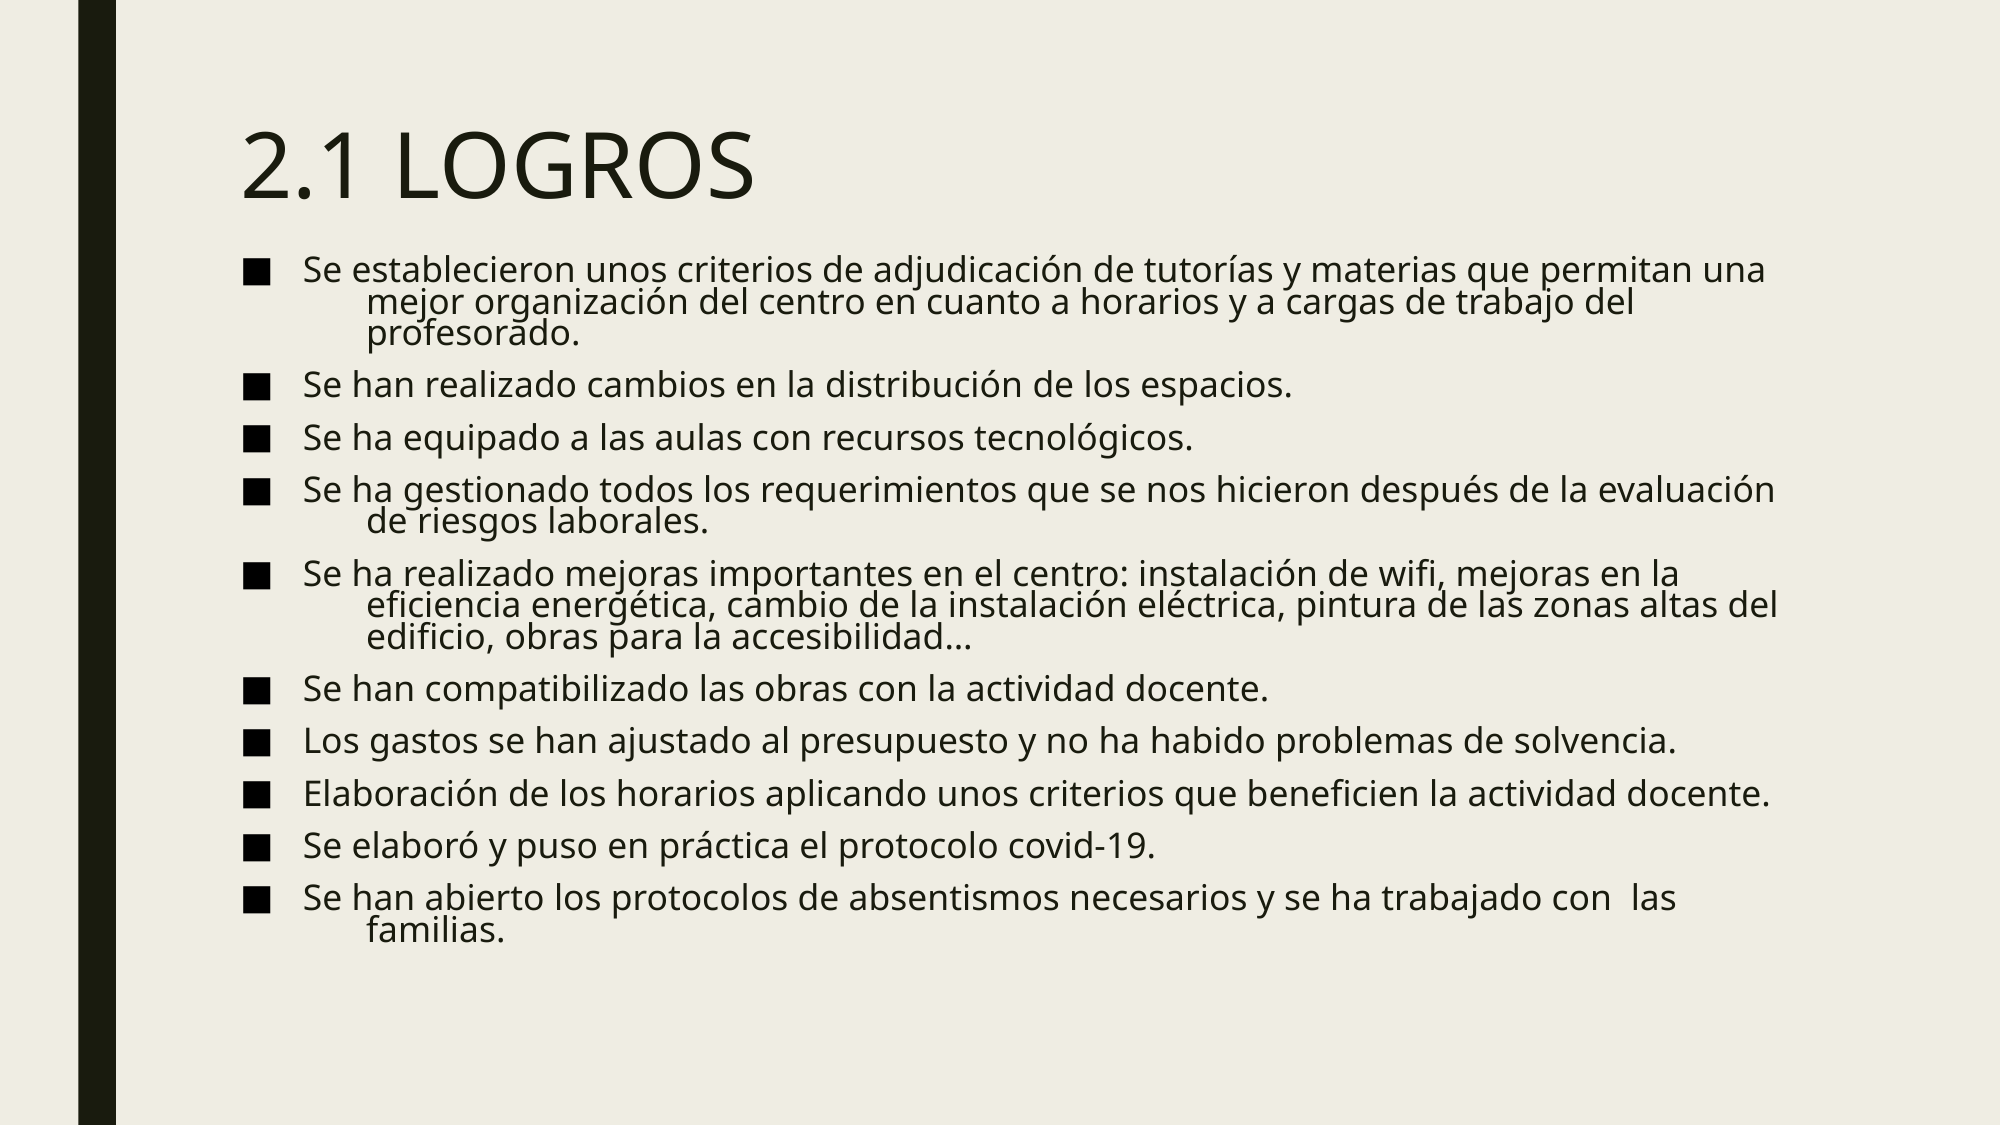

# 2.1 LOGROS
Se establecieron unos criterios de adjudicación de tutorías y materias que permitan una mejor organización del centro en cuanto a horarios y a cargas de trabajo del profesorado.
Se han realizado cambios en la distribución de los espacios.
Se ha equipado a las aulas con recursos tecnológicos.
Se ha gestionado todos los requerimientos que se nos hicieron después de la evaluación de riesgos laborales.
Se ha realizado mejoras importantes en el centro: instalación de wifi, mejoras en la eficiencia energética, cambio de la instalación eléctrica, pintura de las zonas altas del edificio, obras para la accesibilidad…
Se han compatibilizado las obras con la actividad docente.
Los gastos se han ajustado al presupuesto y no ha habido problemas de solvencia.
Elaboración de los horarios aplicando unos criterios que beneficien la actividad docente.
Se elaboró y puso en práctica el protocolo covid-19.
Se han abierto los protocolos de absentismos necesarios y se ha trabajado con las familias.